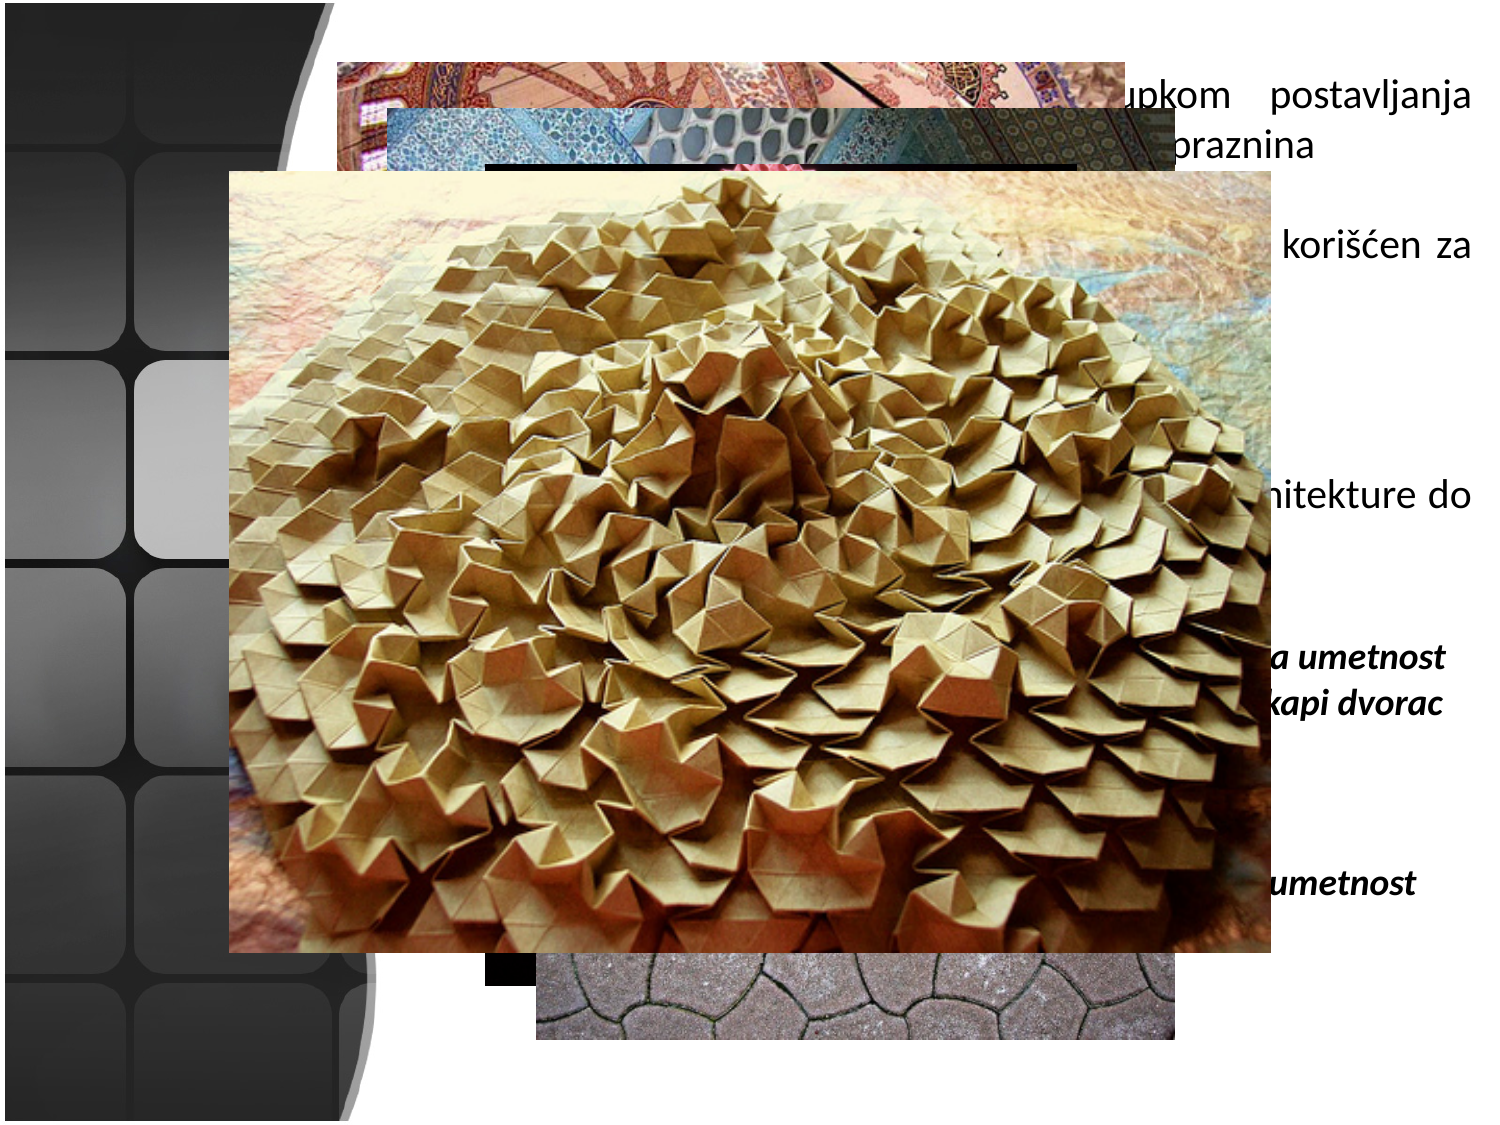

Teselacija – popločavanje ravni postupkom postavljanja geometrijskih oblika u ravni bez preklapanja i praznina
Tesella (lat.) – mali komad gline, kamena ili stakla korišćen za pravljenje mozaika
Postoje teselacije delova ravni i drugih površi
Zastupljena u celoj istoriji umetnosti, od antičke arhitekture do modernog stvaralaštva
Islamska umetnost
Torkapi dvorac
Origami umetnost